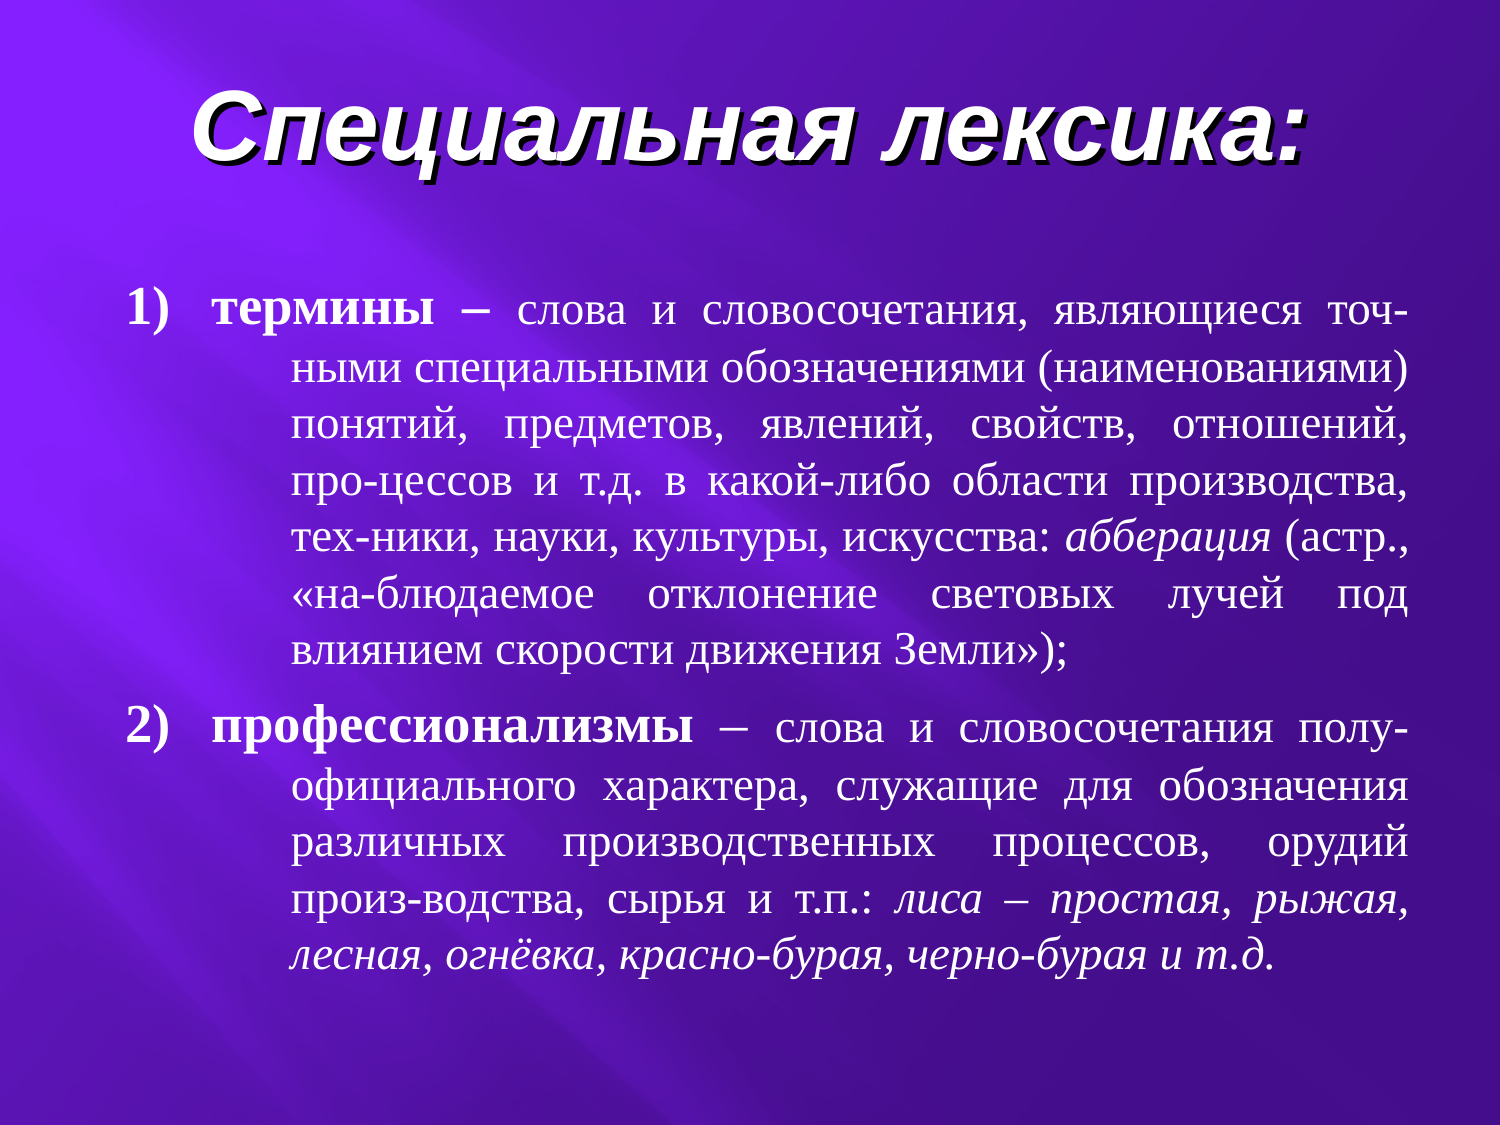

# Специальная лексика:
термины – слова и словосочетания, являющиеся точ-ными специальными обозначениями (наименованиями) понятий, предметов, явлений, свойств, отношений, про-цессов и т.д. в какой-либо области производства, тех-ники, науки, культуры, искусства: абберация (астр., «на-блюдаемое отклонение световых лучей под влиянием скорости движения Земли»);
профессионализмы – слова и словосочетания полу-официального характера, служащие для обозначения различных производственных процессов, орудий произ-водства, сырья и т.п.: лиса – простая, рыжая, лесная, огнёвка, красно-бурая, черно-бурая и т.д.